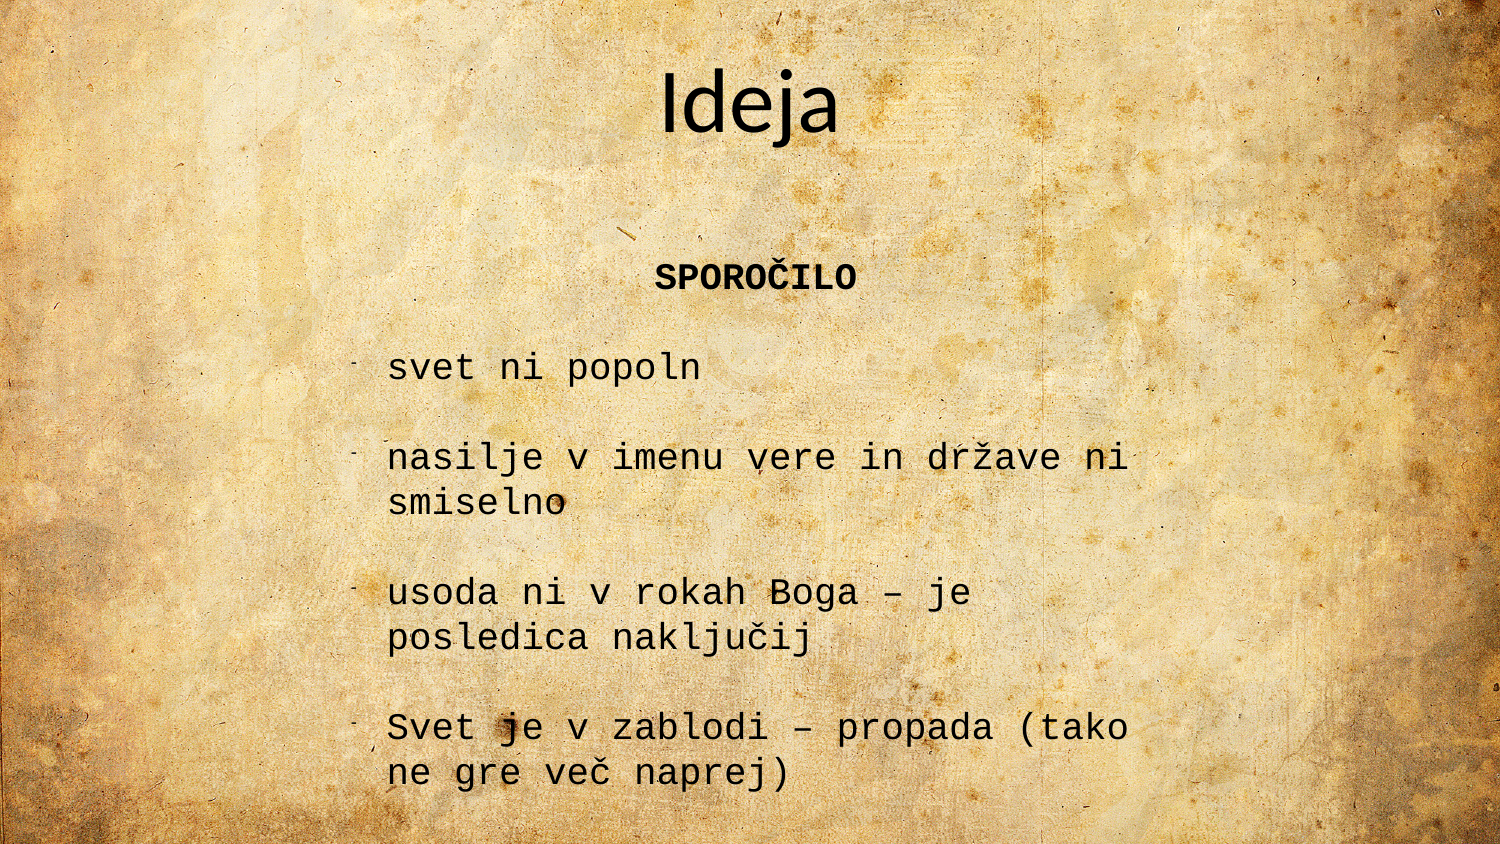

# Ideja
SPOROČILO
svet ni popoln
nasilje v imenu vere in države ni smiselno
usoda ni v rokah Boga – je posledica naključij
Svet je v zablodi – propada (tako ne gre več naprej)